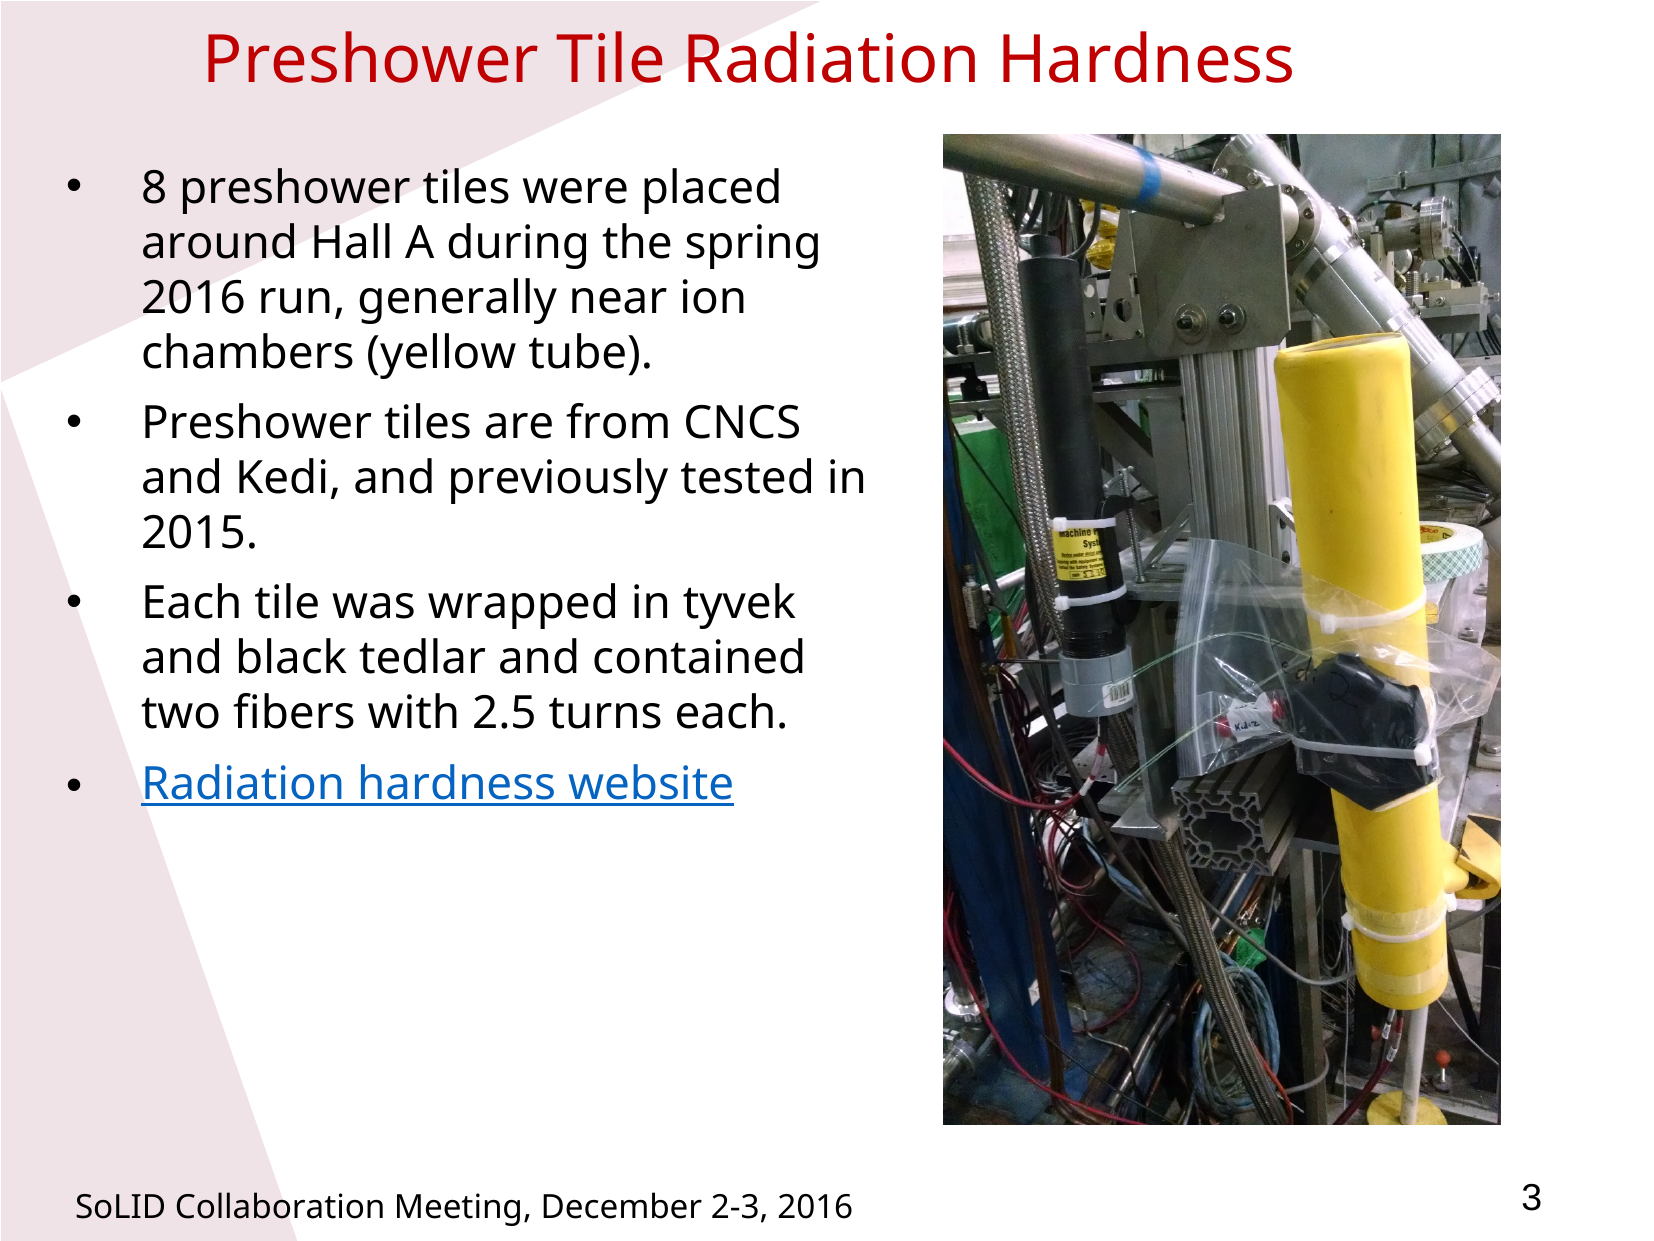

# Preshower Tile Radiation Hardness
8 preshower tiles were placed around Hall A during the spring 2016 run, generally near ion chambers (yellow tube).
Preshower tiles are from CNCS and Kedi, and previously tested in 2015.
Each tile was wrapped in tyvek and black tedlar and contained two fibers with 2.5 turns each.
Radiation hardness website
3